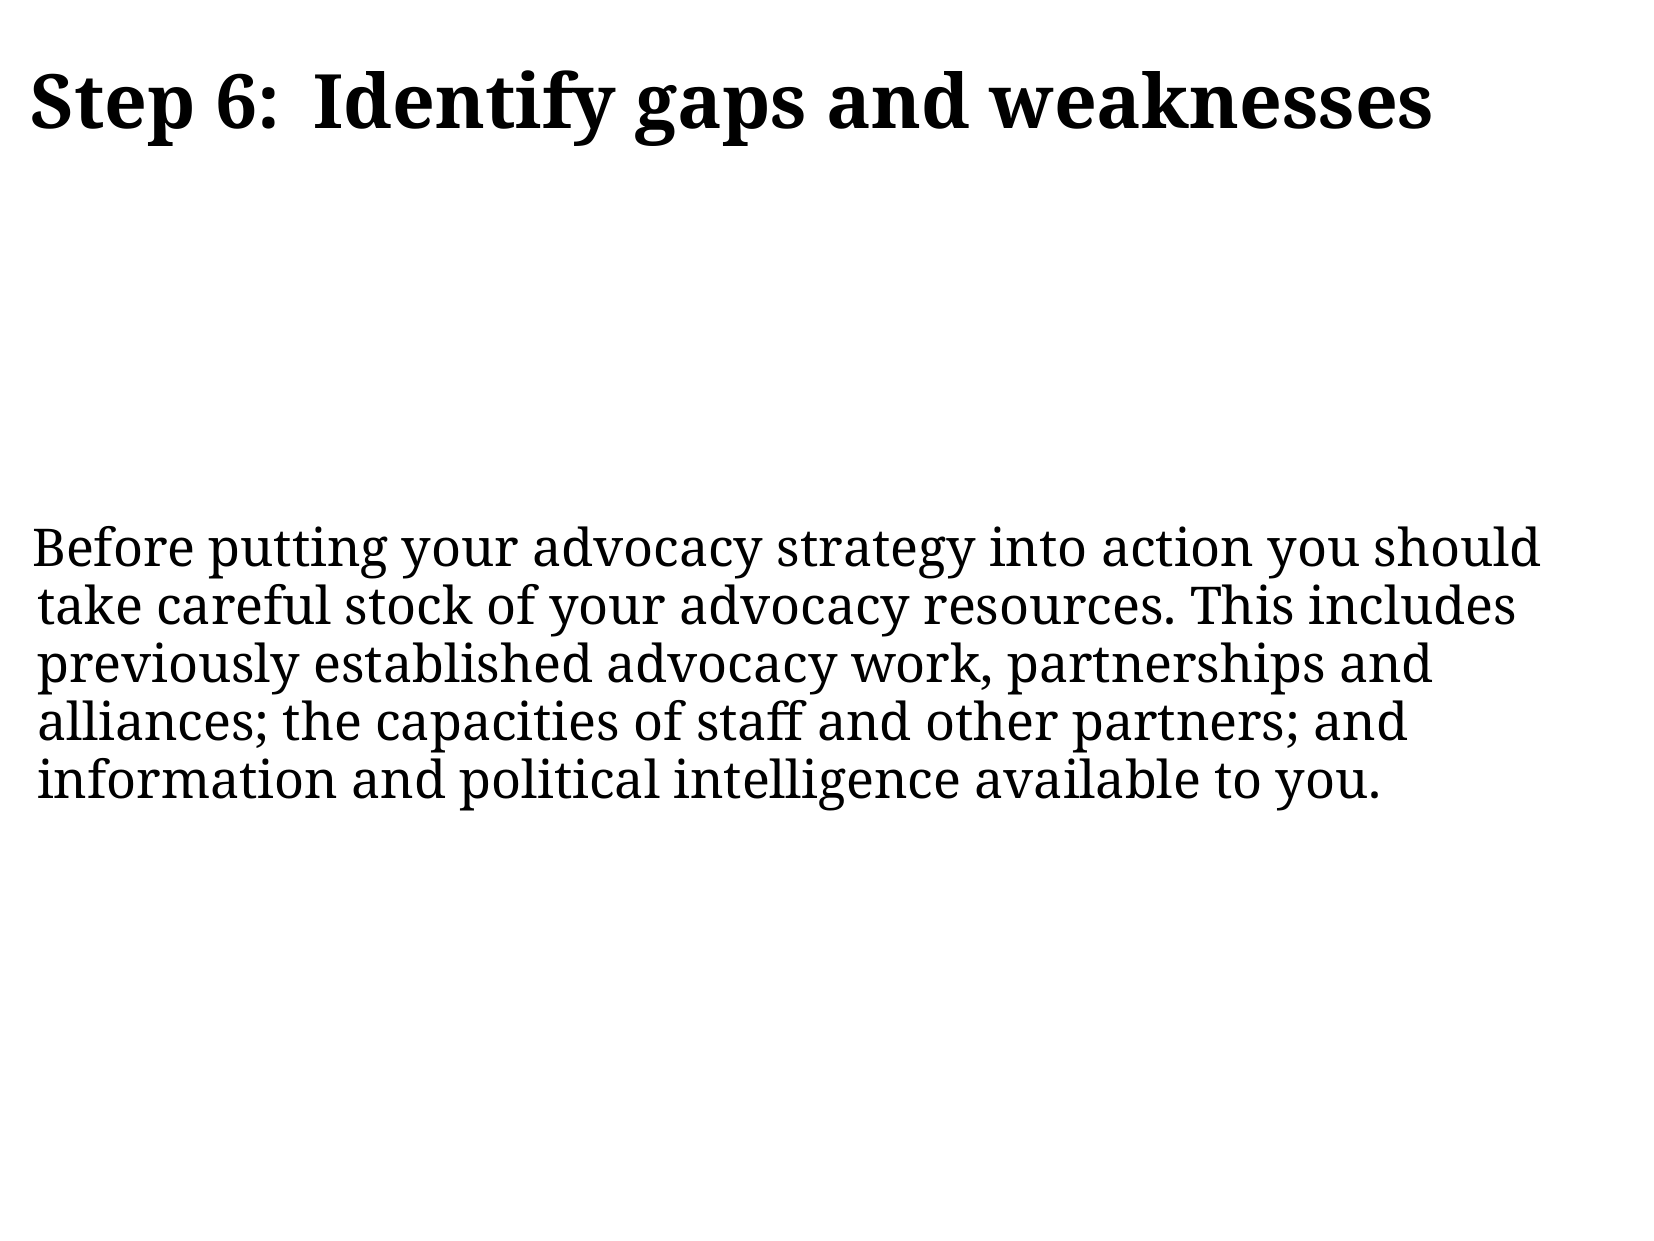

# Step 6: Identify gaps and weaknesses
Before putting your advocacy strategy into action you should take careful stock of your advocacy resources. This includes previously established advocacy work, partnerships and alliances; the capacities of staff and other partners; and information and political intelligence available to you.